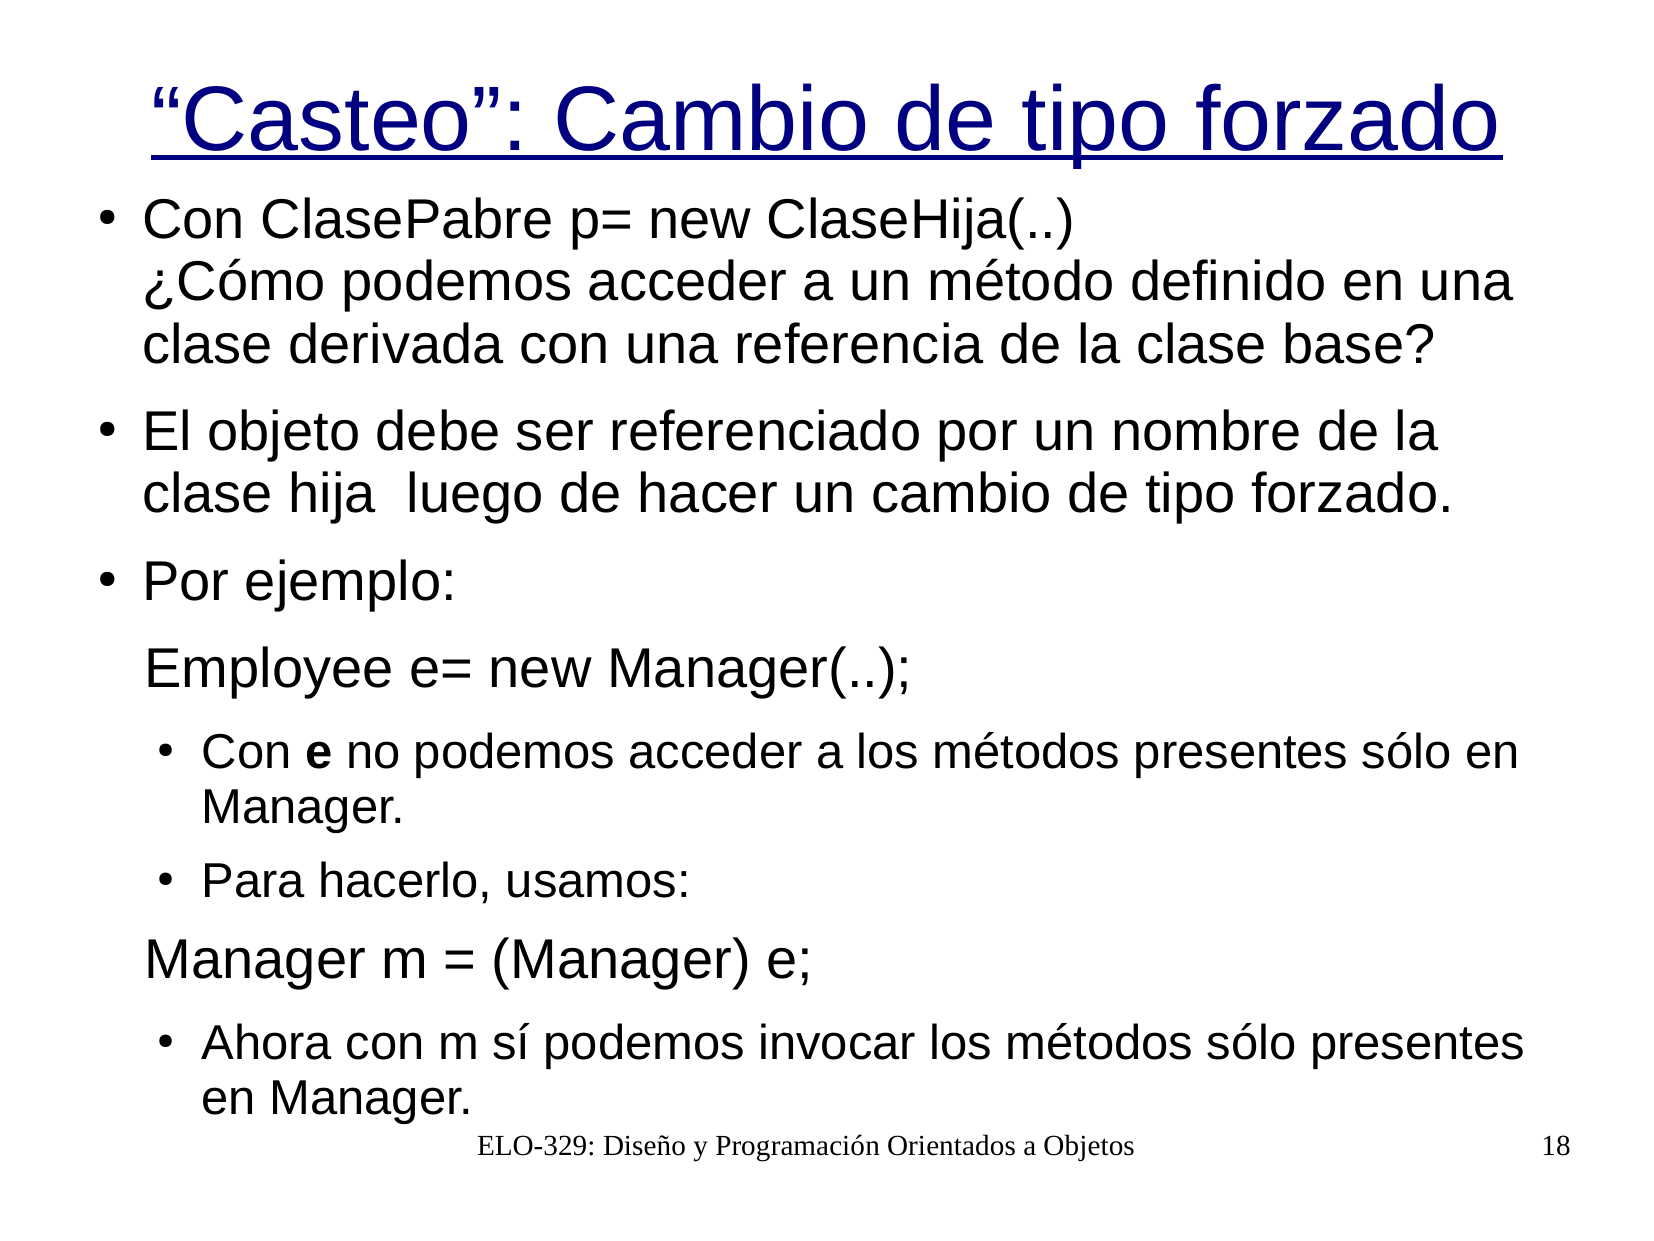

# “Casteo”: Cambio de tipo forzado
Con ClasePabre p= new ClaseHija(..)
¿Cómo podemos acceder a un método definido en una clase derivada con una referencia de la clase base?
El objeto debe ser referenciado por un nombre de la clase hija luego de hacer un cambio de tipo forzado.
Por ejemplo:
 Employee e= new Manager(..);
Con e no podemos acceder a los métodos presentes sólo en Manager.
Para hacerlo, usamos:
 Manager m = (Manager) e;
Ahora con m sí podemos invocar los métodos sólo presentes en Manager.
18